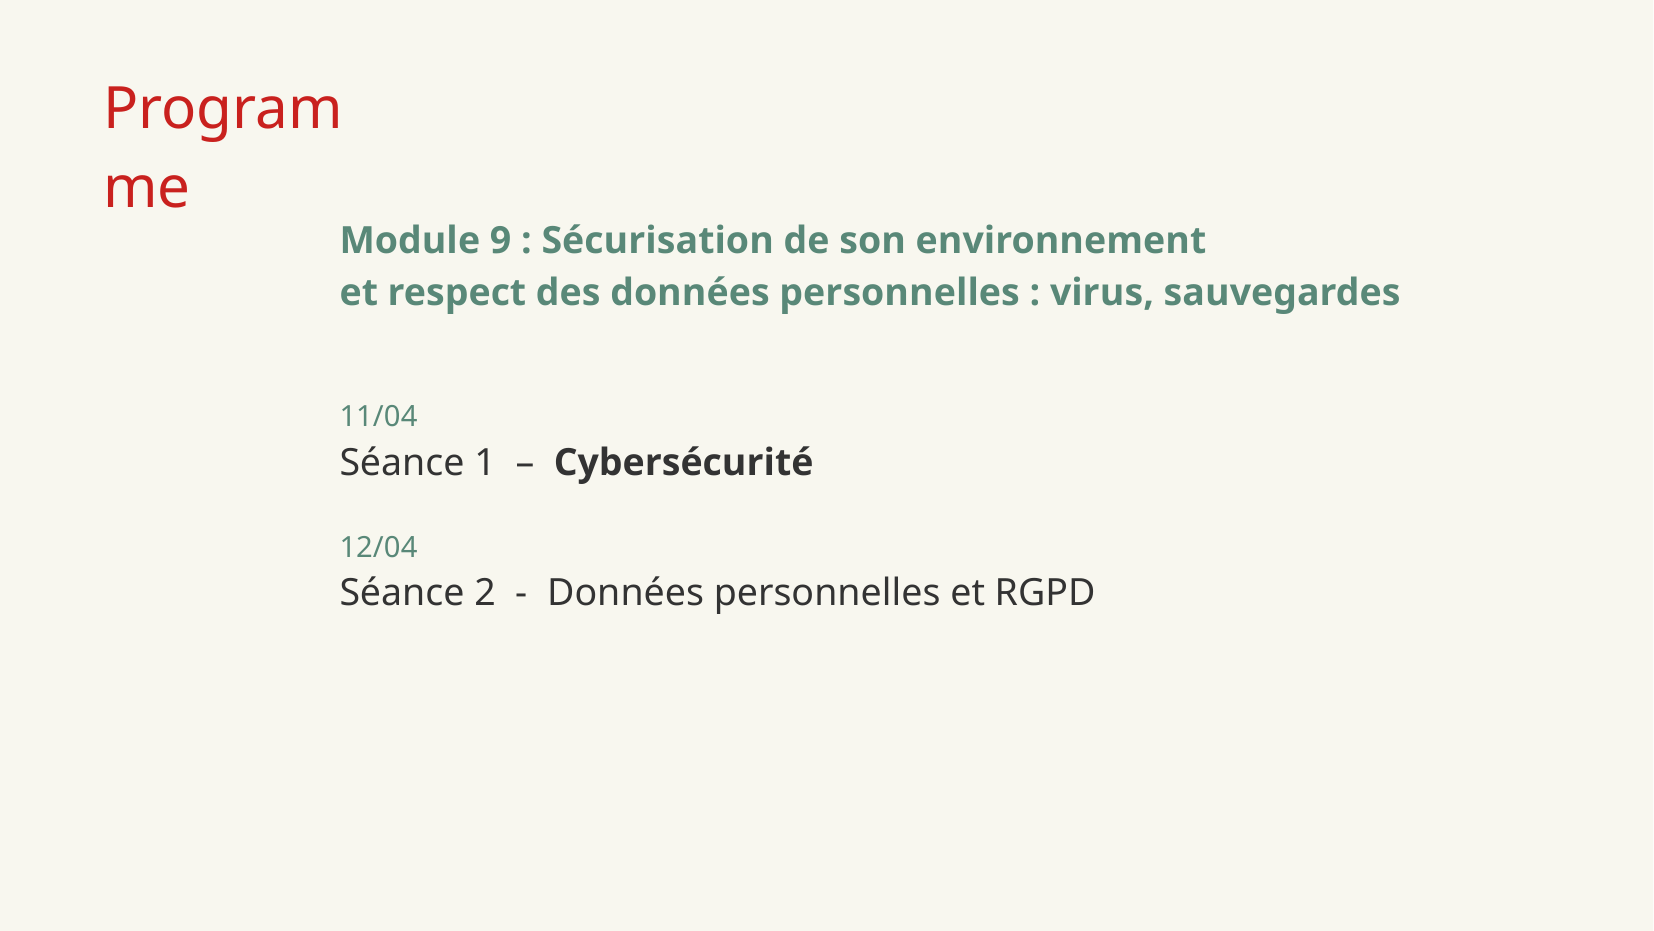

Programme
Module 9 : Sécurisation de son environnement
et respect des données personnelles : virus, sauvegardes
11/04
Séance 1  – Cybersécurité
12/04
Séance 2 - Données personnelles et RGPD